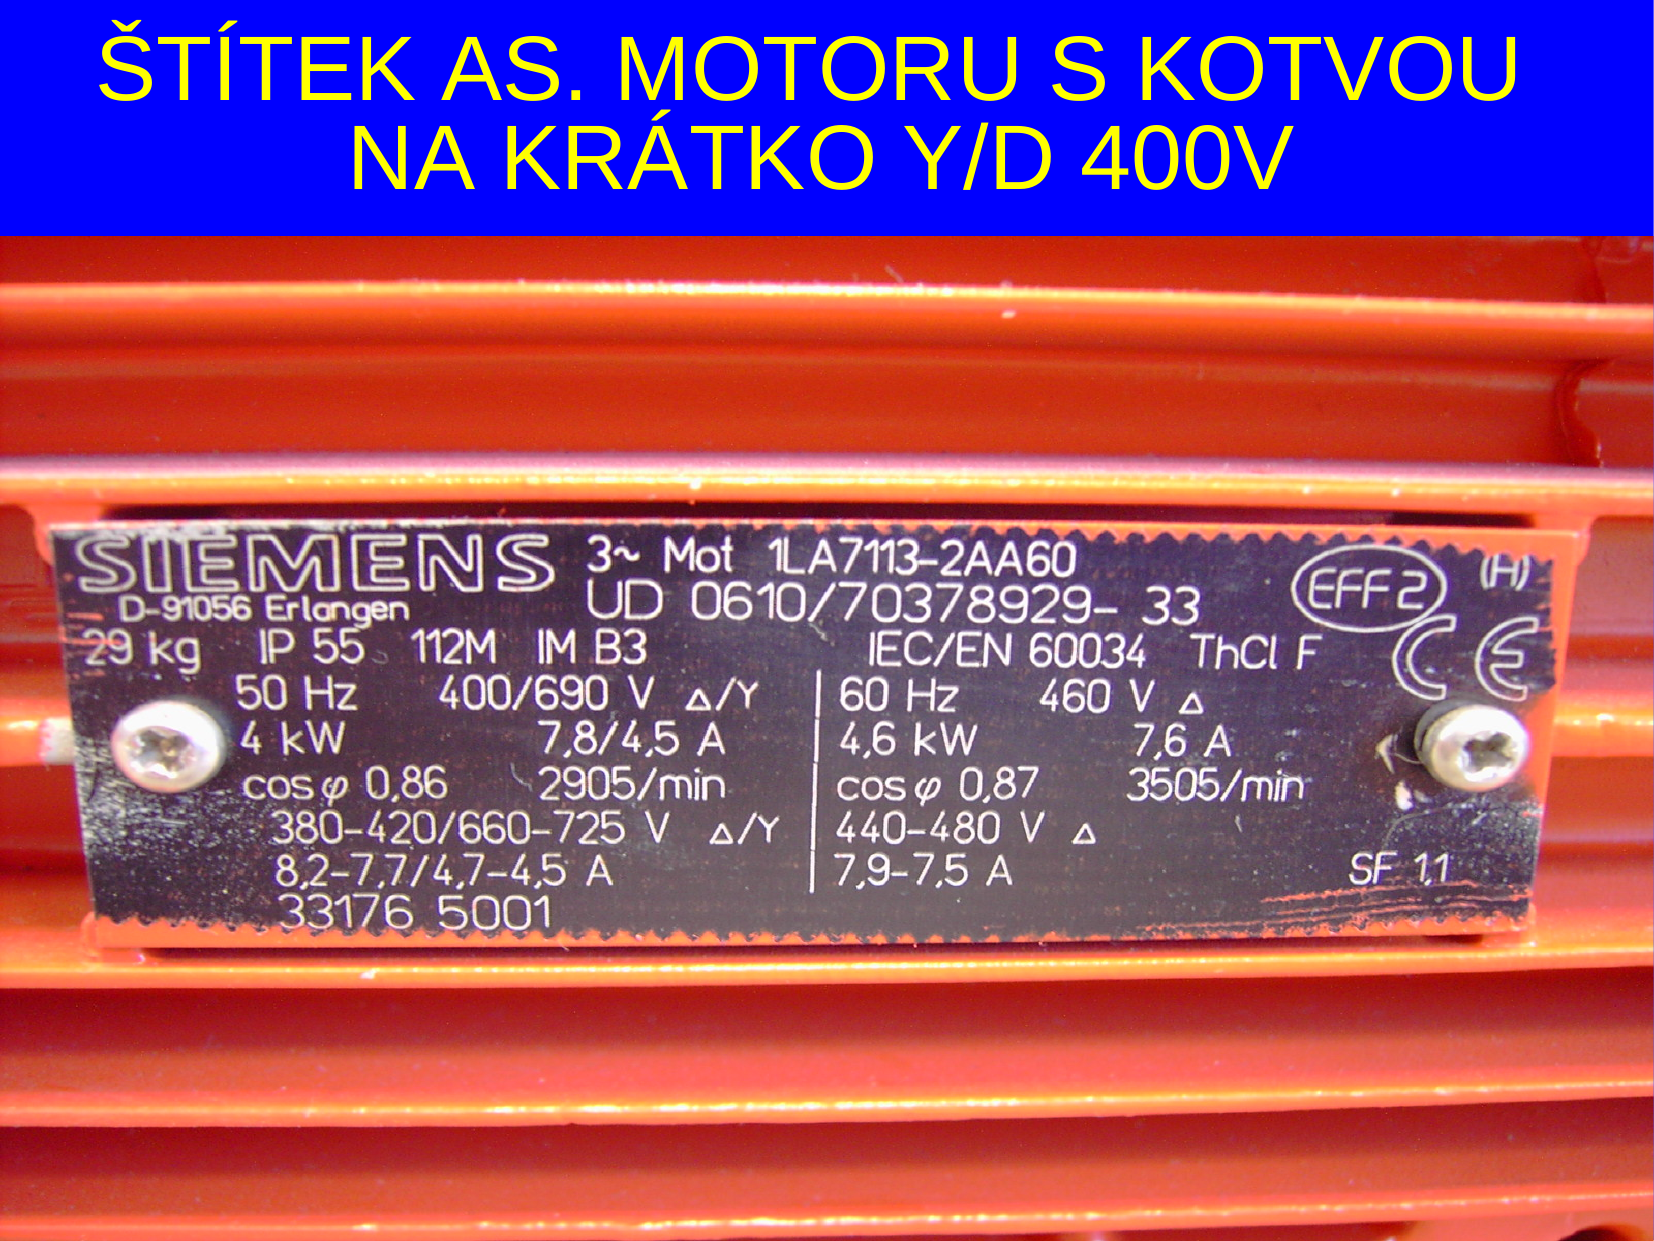

# ŠTÍTEK AS. MOTORU S KOTVOU NA KRÁTKO Y/D 400V